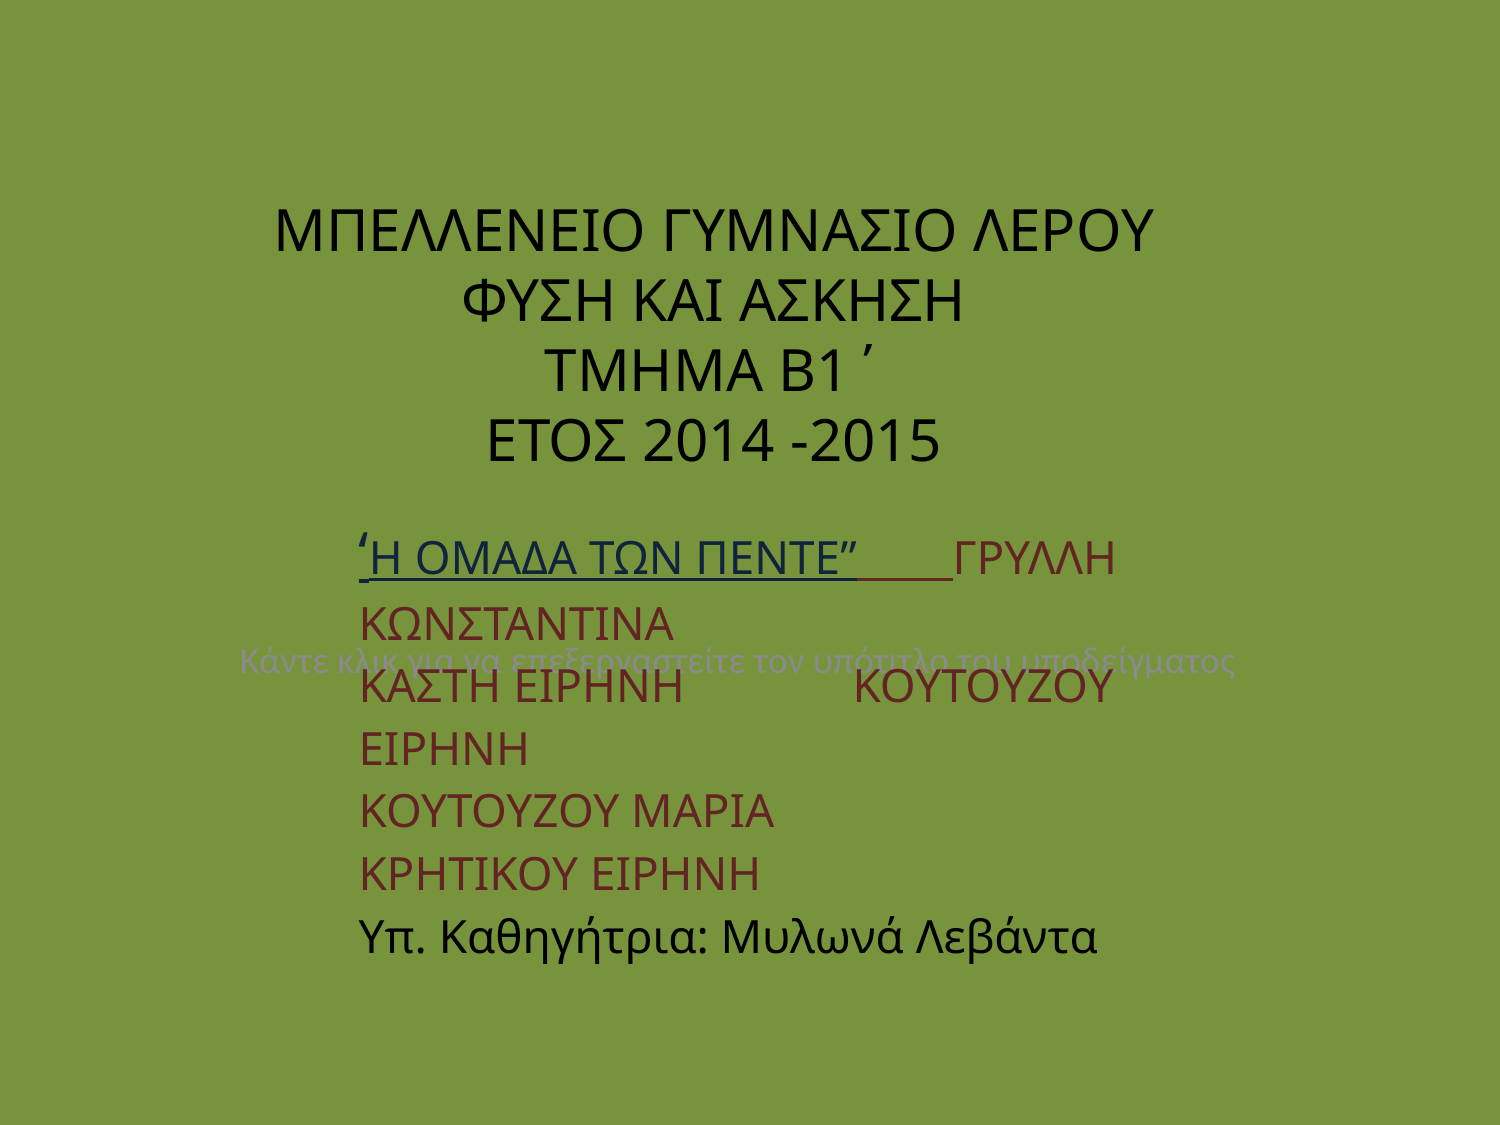

# ΜΠΕΛΛΕΝΕΙΟ ΓΥΜΝΑΣΙΟ ΛΕΡΟΥ ΦΥΣΗ ΚΑΙ ΑΣΚΗΣΗ ΤΜΗΜΑ Β1΄ ΕΤΟΣ 2014 -2015
‘Η ΟΜΑΔΑ ΤΩΝ ΠΕΝΤΕ” ΓΡΥΛΛΗ ΚΩΝΣΤΑΝΤΙΝΑ
ΚΑΣΤΗ ΕΙΡΗΝΗ ΚΟΥΤΟΥΖΟΥ ΕΙΡΗΝΗ
ΚΟΥΤΟΥΖΟΥ ΜΑΡΙΑ
ΚΡΗΤΙΚΟΥ ΕΙΡΗΝΗ
Υπ. Καθηγήτρια: Μυλωνά Λεβάντα